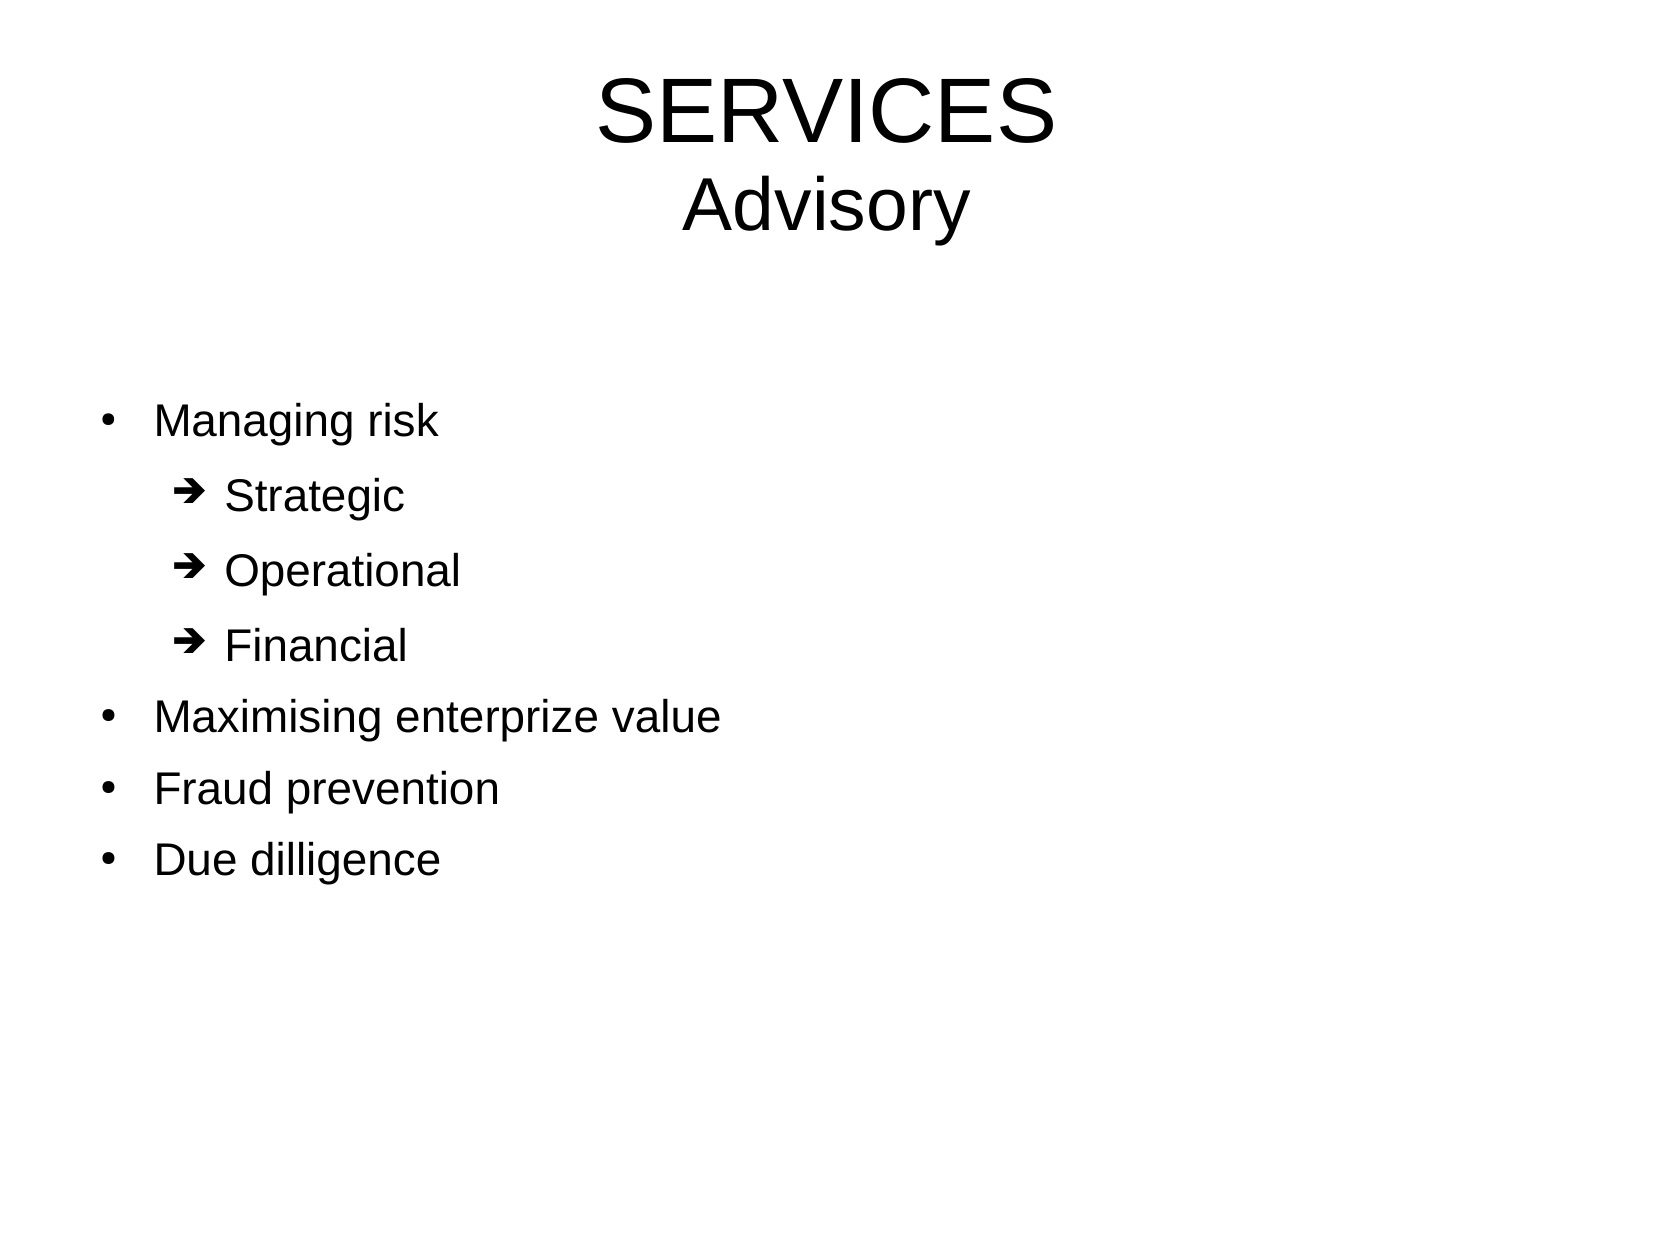

# SERVICES Advisory
Managing risk
Strategic
Operational
Financial
Maximising enterprize value
Fraud prevention
Due dilligence